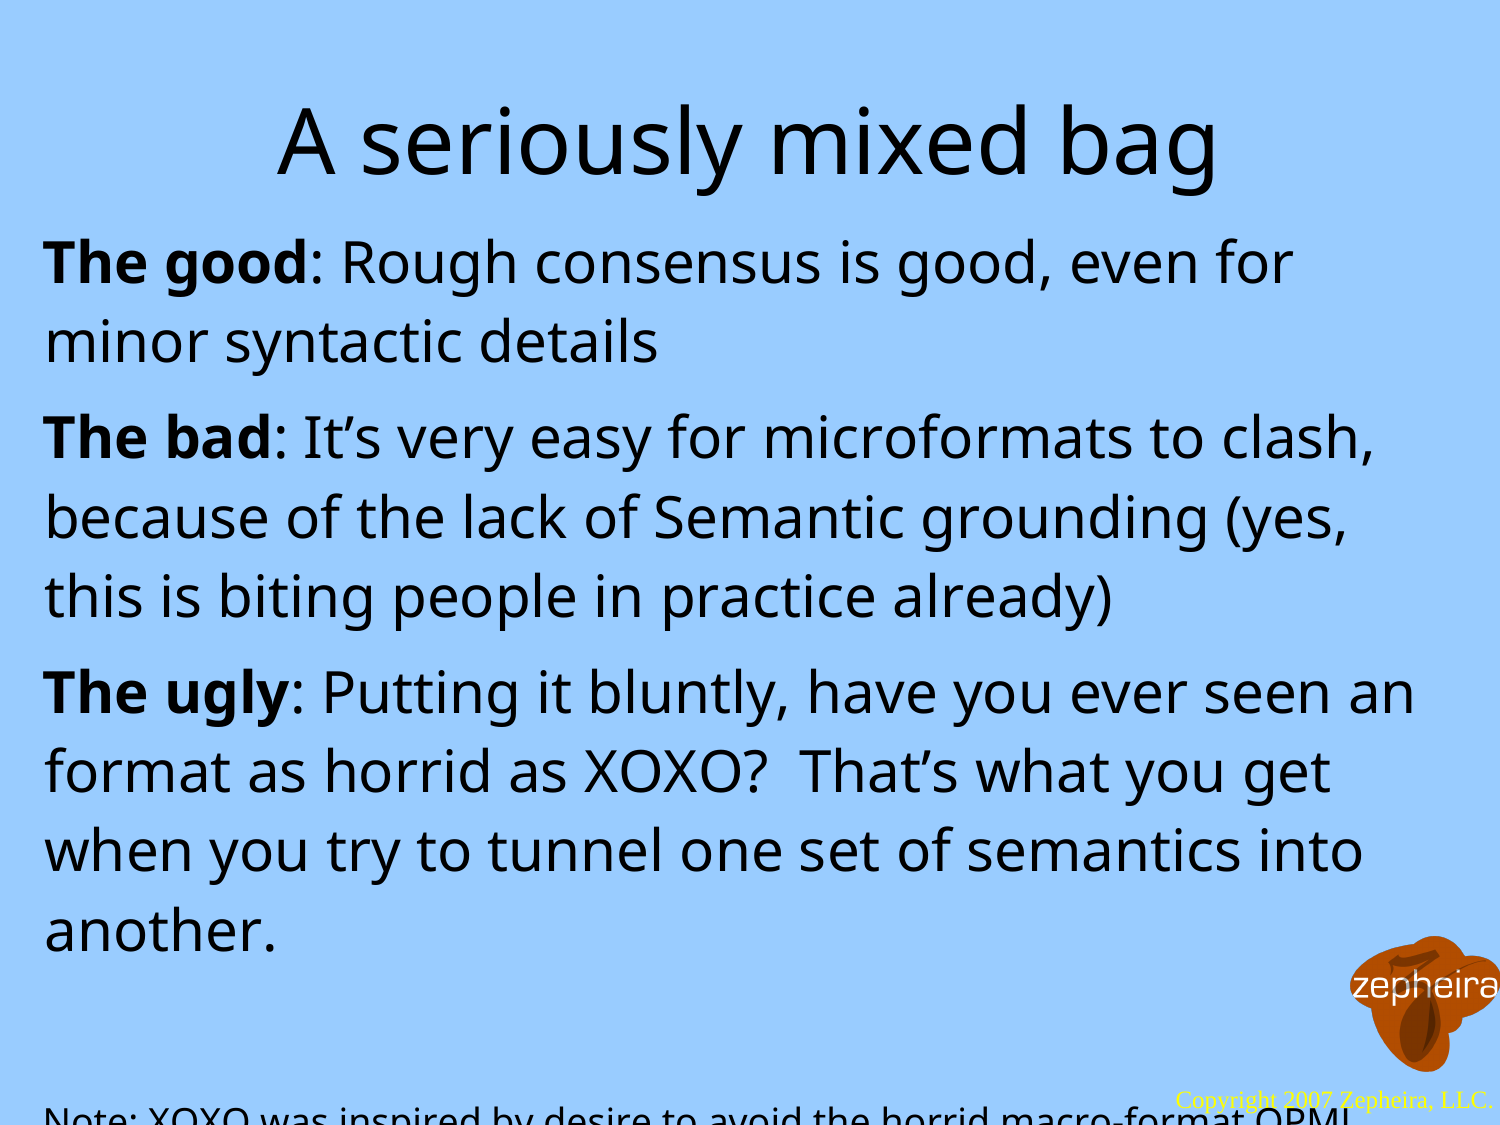

# A seriously mixed bag
The good: Rough consensus is good, even for minor syntactic details
The bad: It’s very easy for microformats to clash, because of the lack of Semantic grounding (yes, this is biting people in practice already)
The ugly: Putting it bluntly, have you ever seen an format as horrid as XOXO? That’s what you get when you try to tunnel one set of semantics into another.
Note: XOXO was inspired by desire to avoid the horrid macro-format OPML
Granted OPML might be even uglier, but we can create a far more humane format